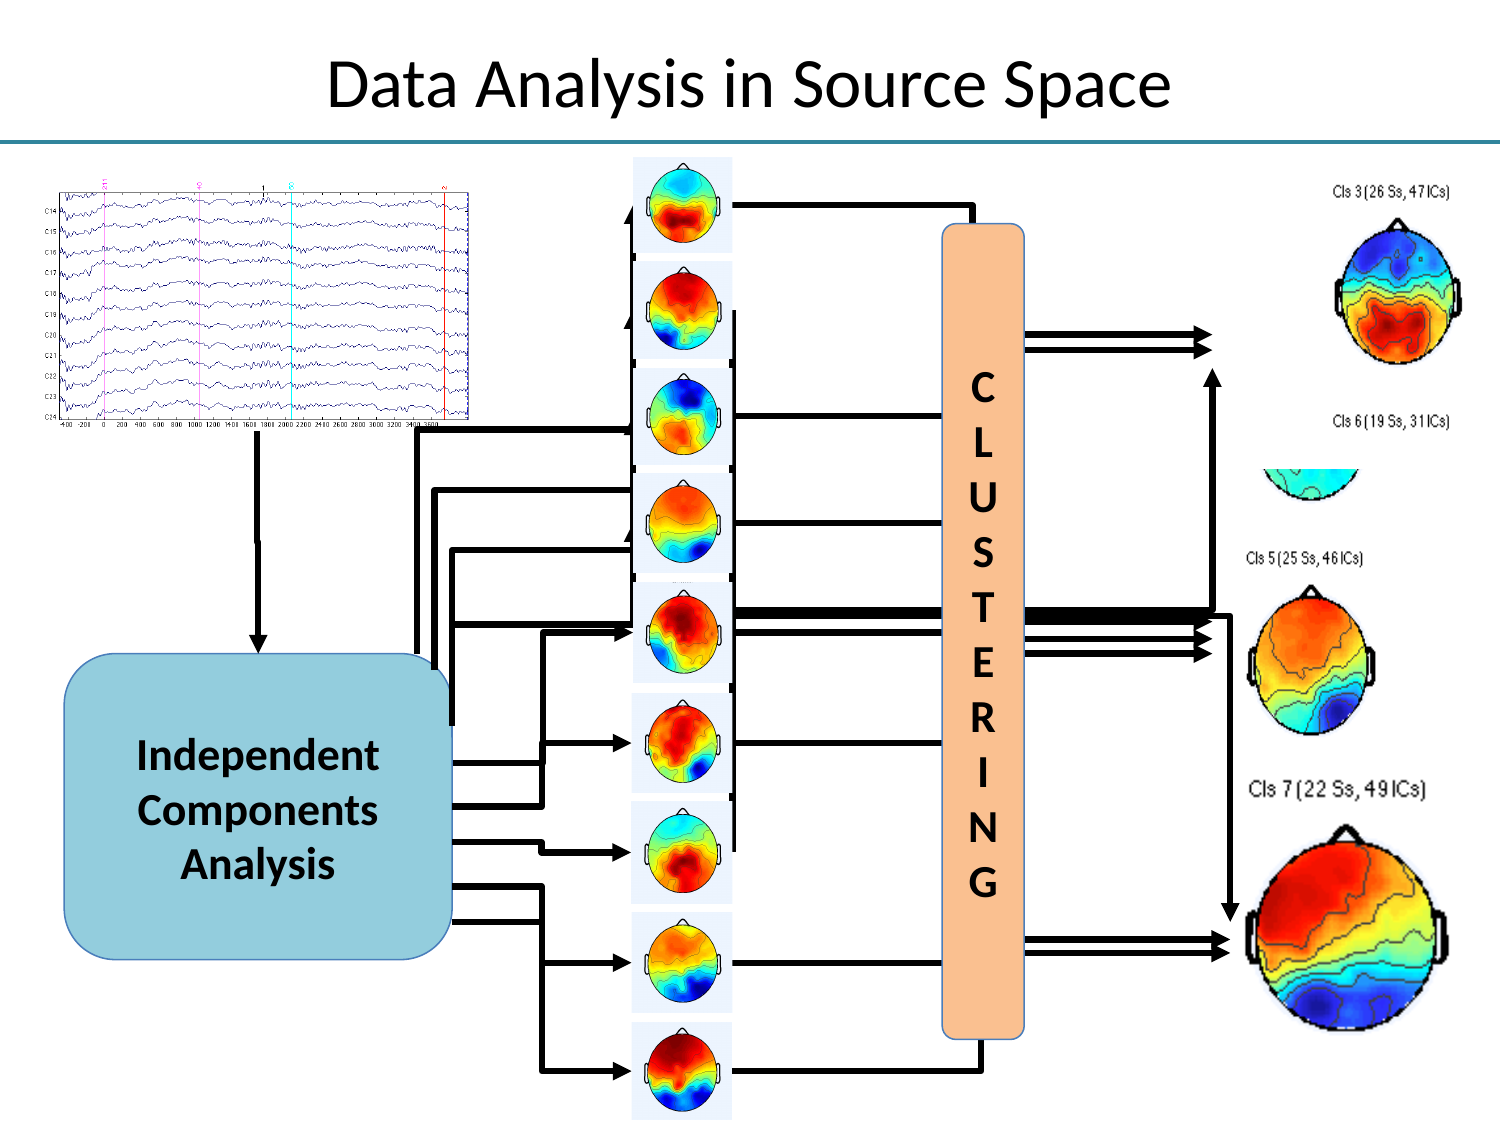

# Data Analysis in Source Space
C
L
U
S
T
E
R
I
N
G
Independent Components Analysis